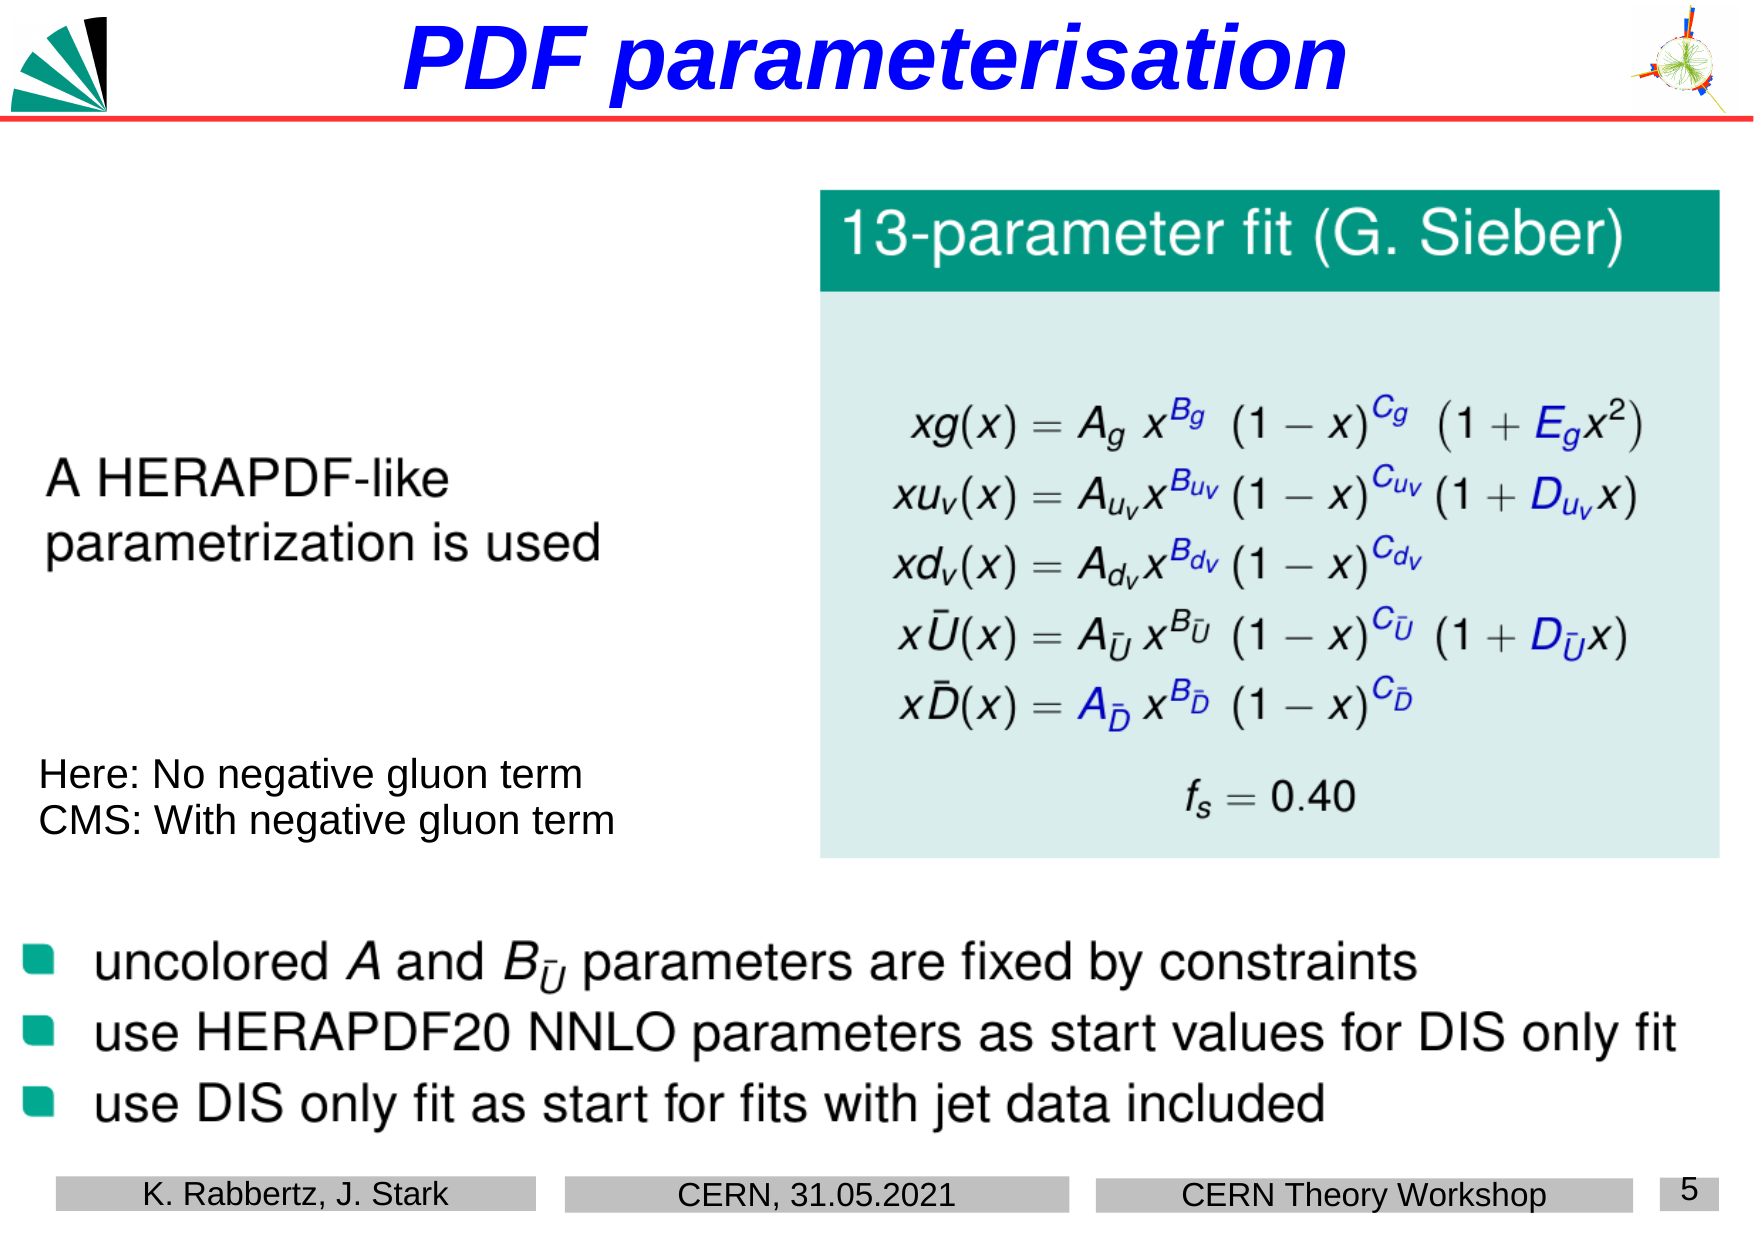

# PDF parameterisation
Here: No negative gluon term
CMS: With negative gluon term